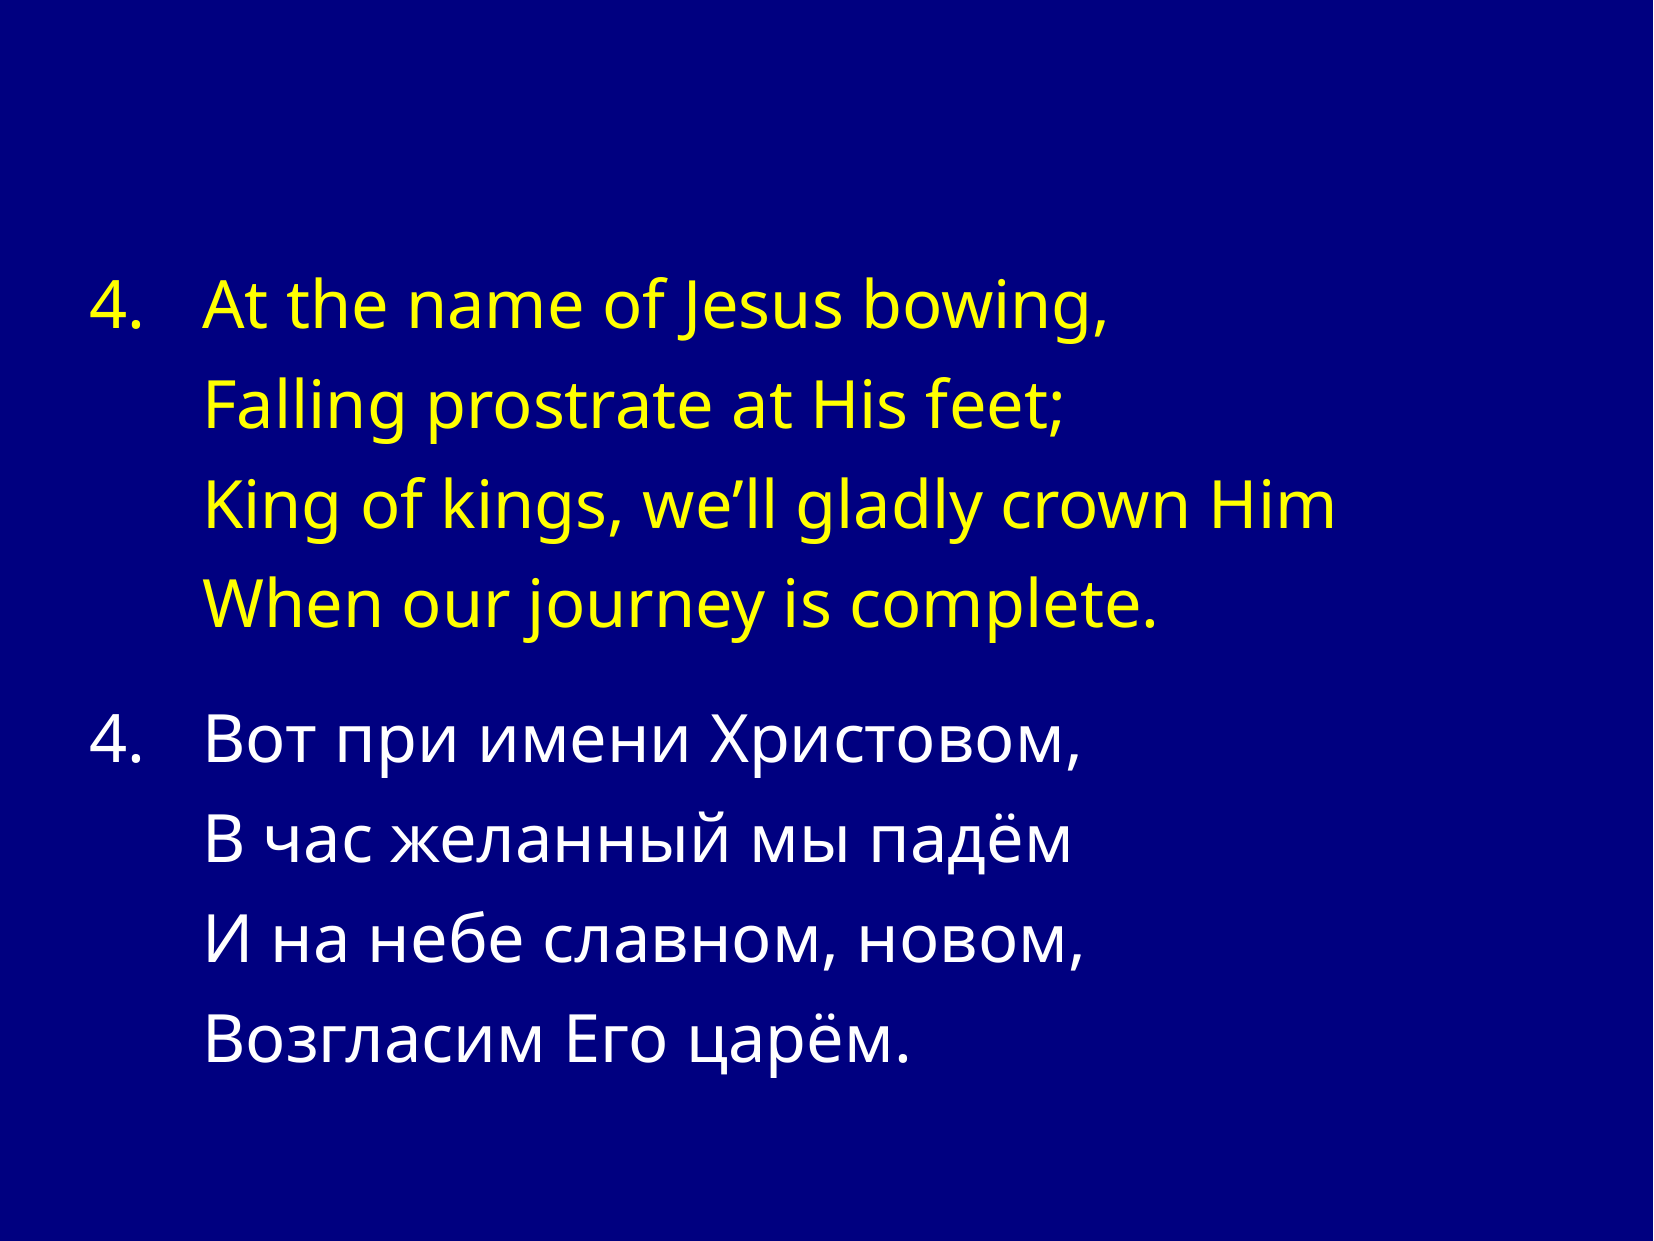

4.	At the name of Jesus bowing,
	Falling prostrate at His feet;
	King of kings, we’ll gladly crown Him
	When our journey is complete.
4.	Вот при имени Христовом,
	В час желанный мы падём
	И на небе славном, новом,
	Возгласим Его царём.